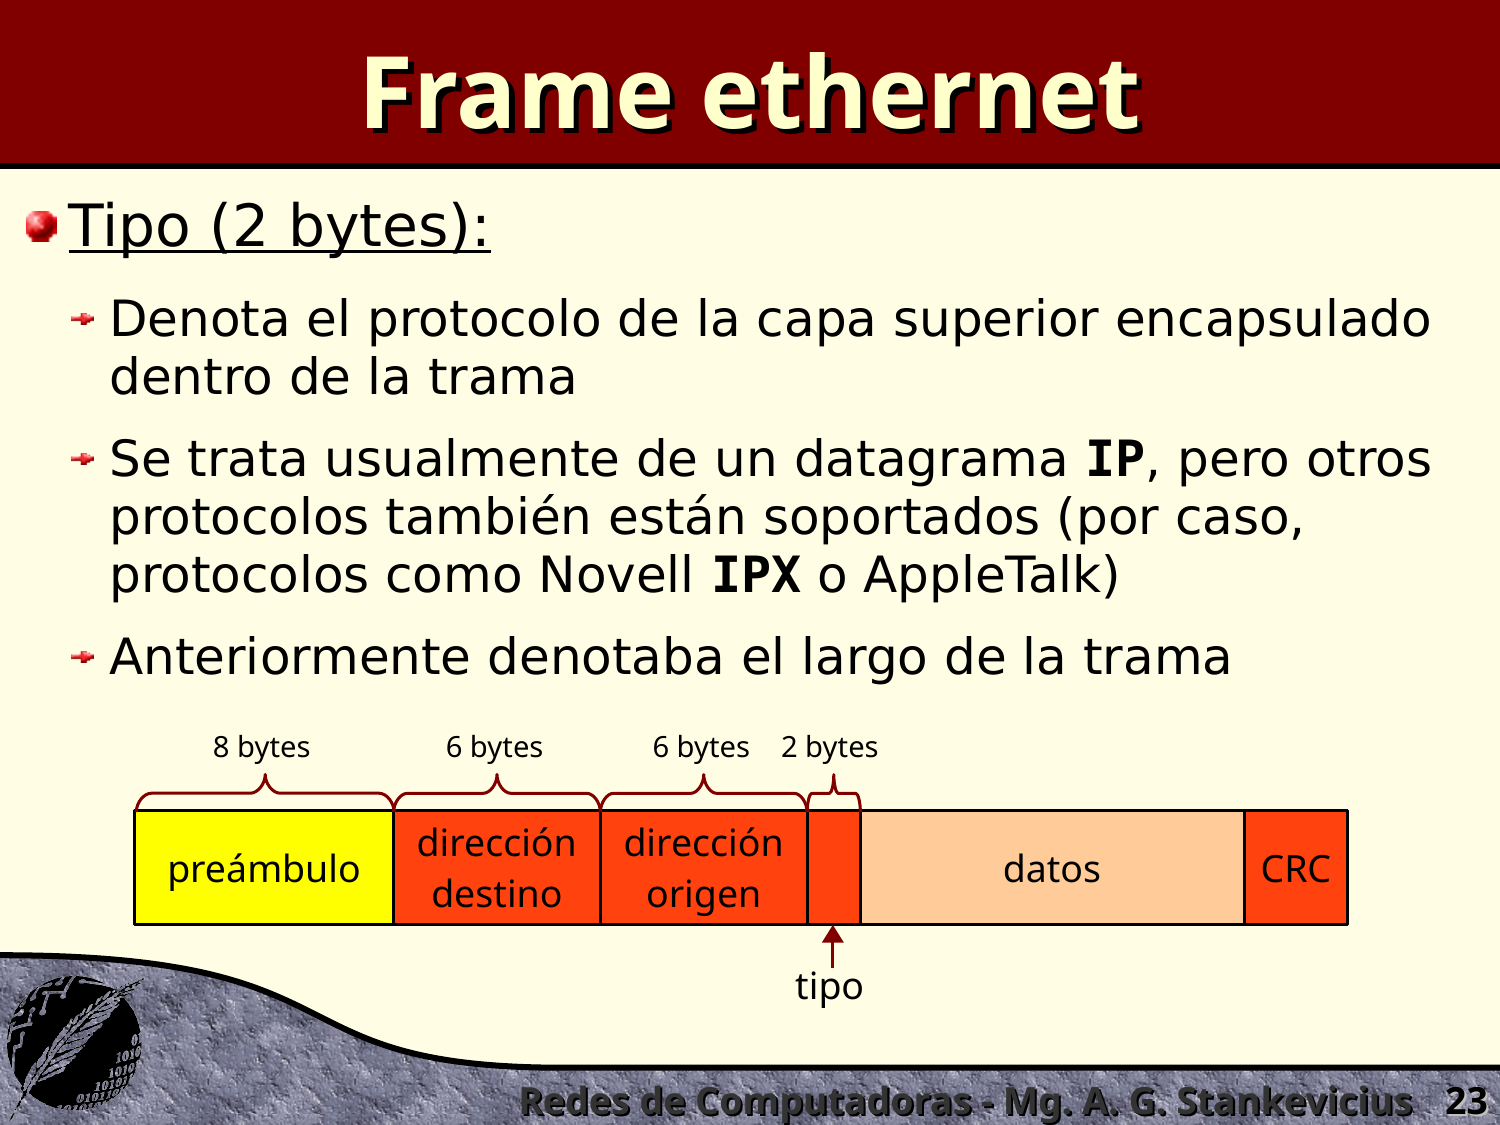

# Frame ethernet
Tipo (2 bytes):
Denota el protocolo de la capa superior encapsulado dentro de la trama
Se trata usualmente de un datagrama IP, pero otros protocolos también están soportados (por caso, protocolos como Novell IPX o AppleTalk)
Anteriormente denotaba el largo de la trama
8 bytes
6 bytes
6 bytes
2 bytes
dirección
destino
dirección
origen
preámbulo
datos
CRC
tipo
23